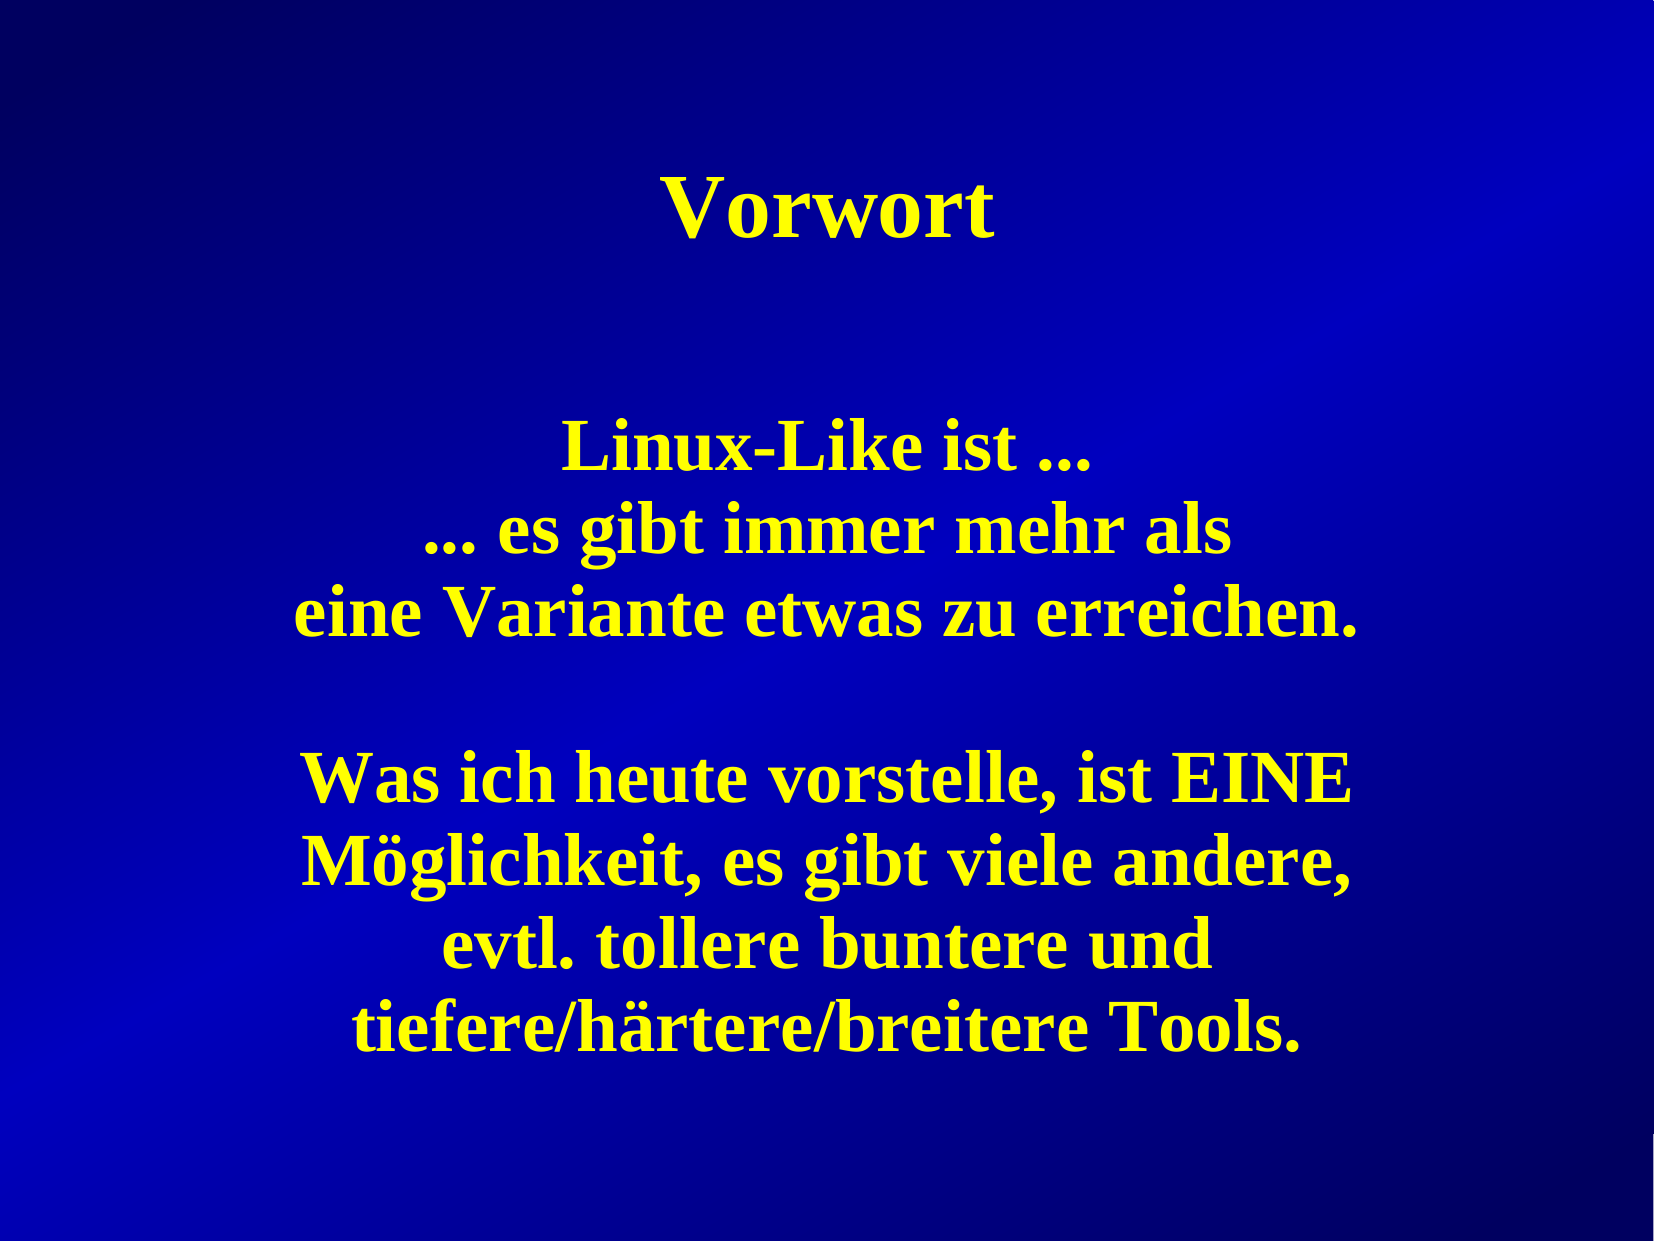

# Vorwort
Linux-Like ist ...
... es gibt immer mehr als
eine Variante etwas zu erreichen.
Was ich heute vorstelle, ist EINE Möglichkeit, es gibt viele andere,
evtl. tollere buntere und
tiefere/härtere/breitere Tools.